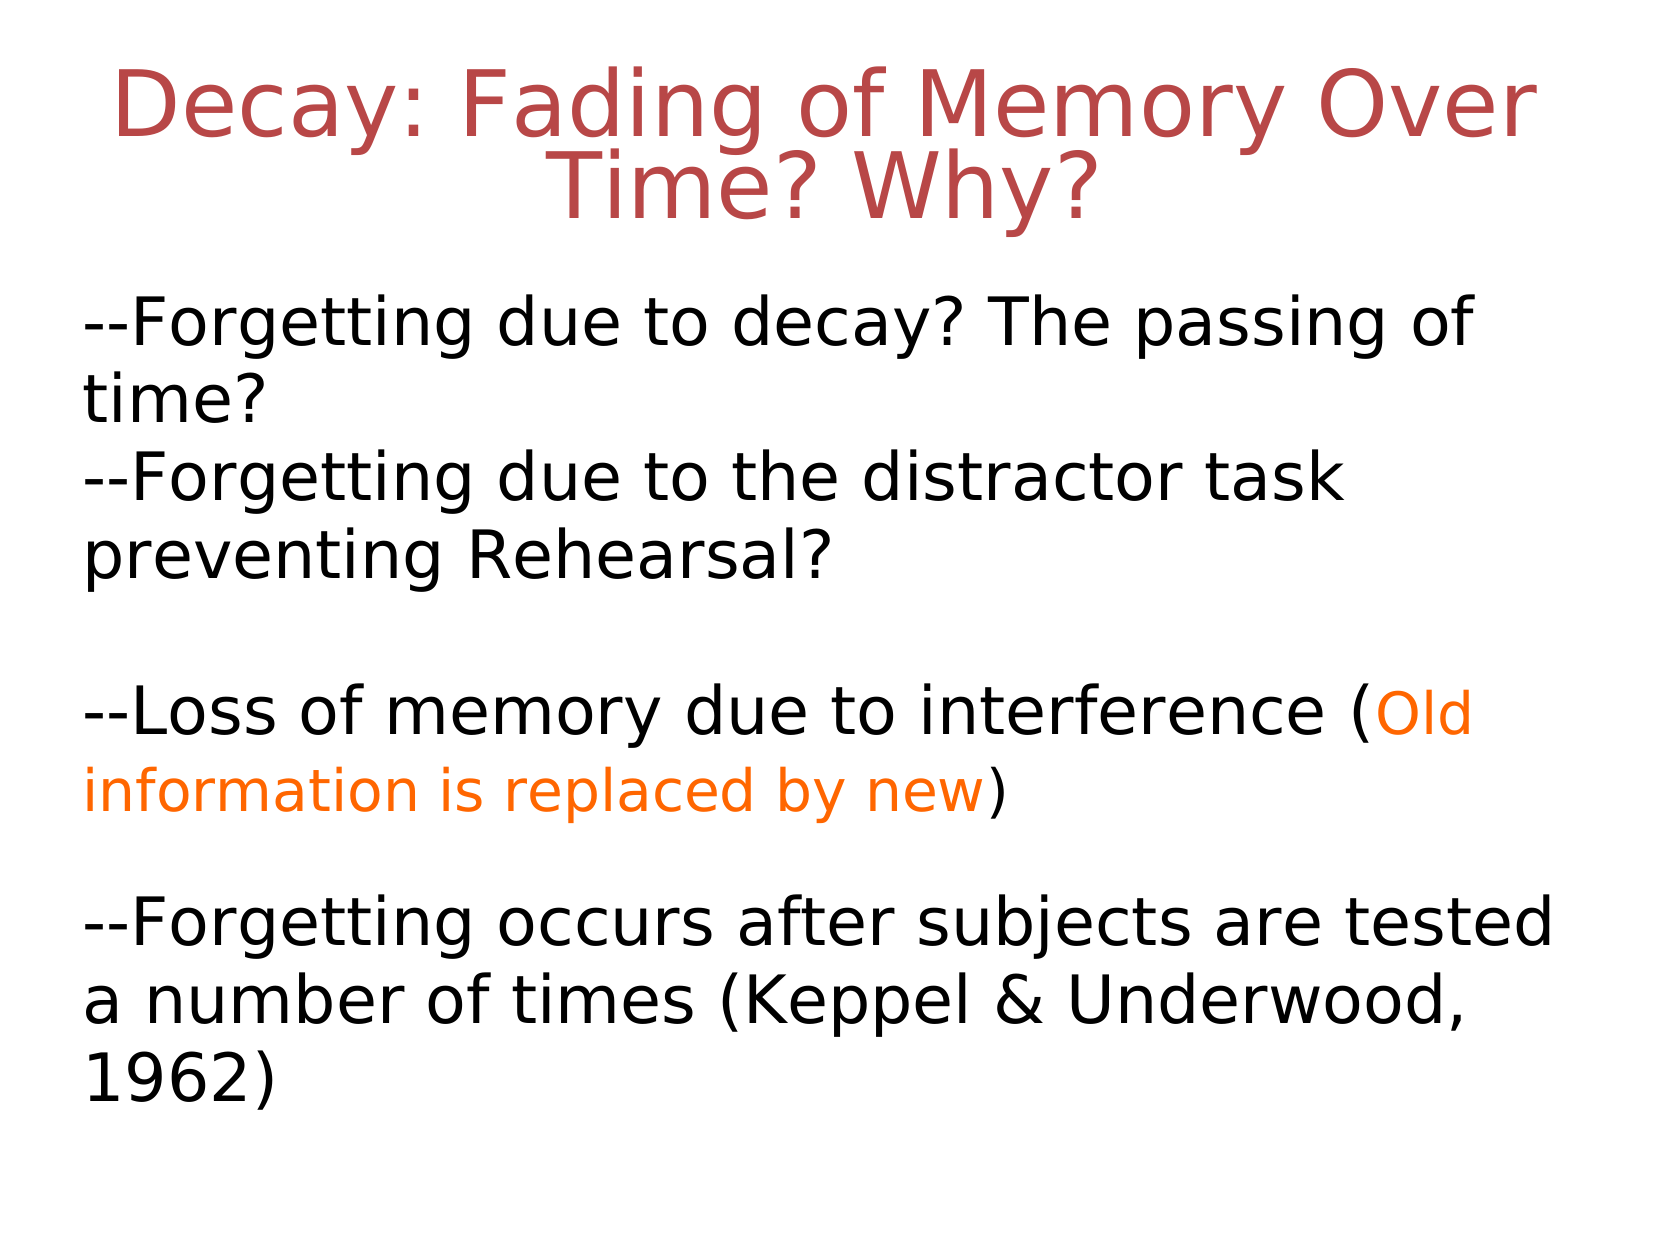

# Decay: Fading of Memory Over Time? Why?
--Forgetting due to decay? The passing of time?
--Forgetting due to the distractor task preventing Rehearsal?
--Loss of memory due to interference (Old information is replaced by new)
--Forgetting occurs after subjects are tested a number of times (Keppel & Underwood, 1962)